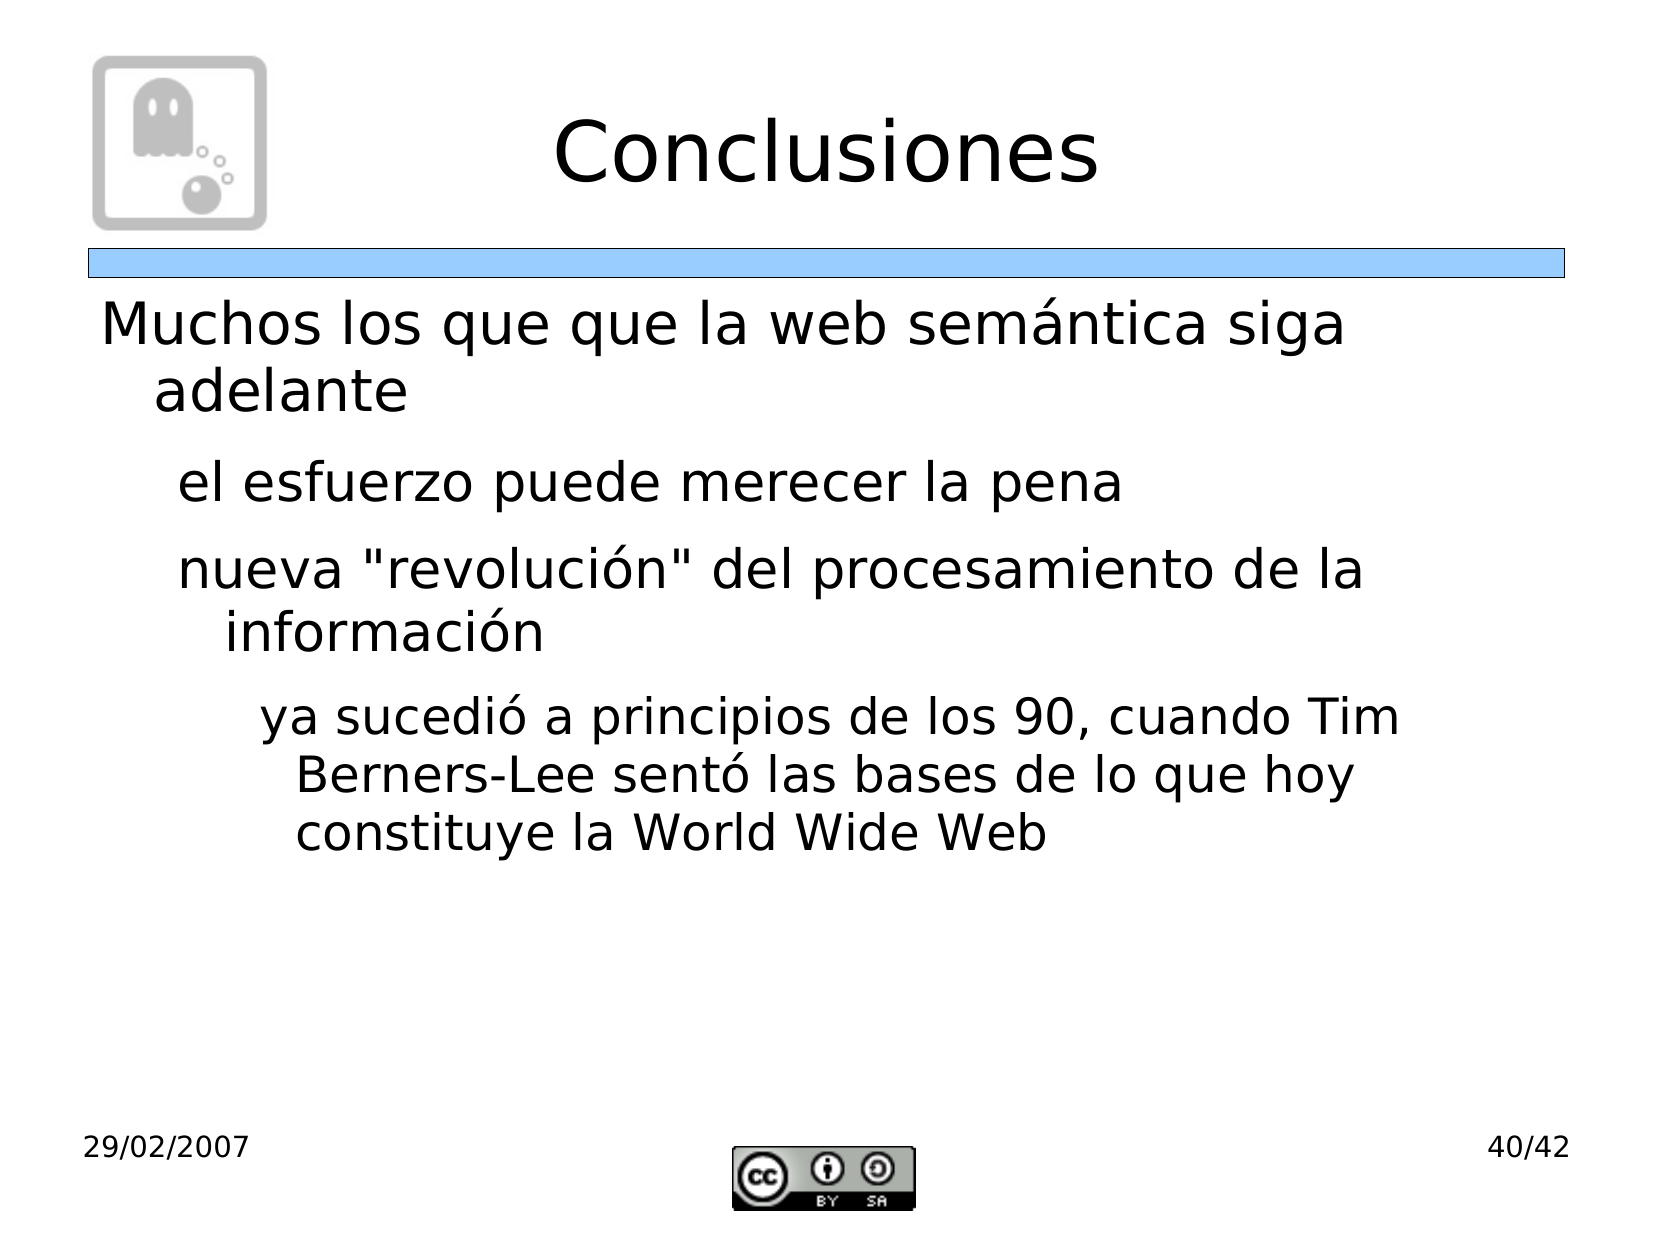

# Conclusiones
Muchos los que que la web semántica siga adelante
el esfuerzo puede merecer la pena
nueva "revolución" del procesamiento de la información
ya sucedió a principios de los 90, cuando Tim Berners-Lee sentó las bases de lo que hoy constituye la World Wide Web